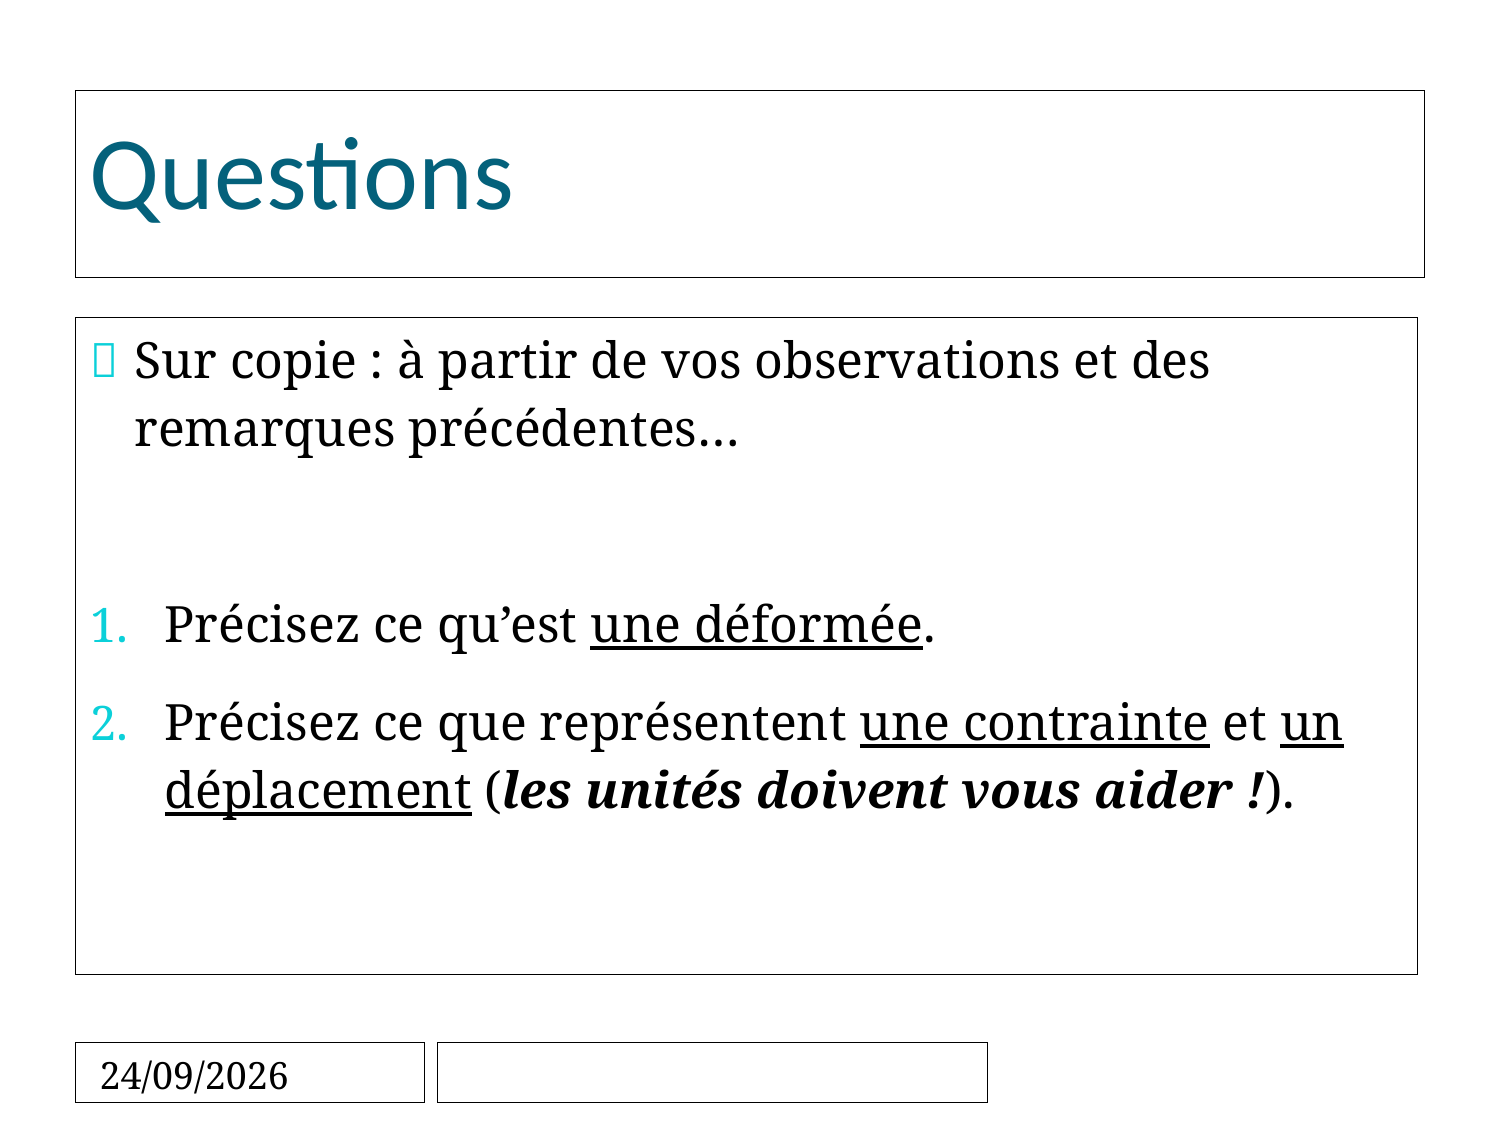

# Questions
Sur copie : à partir de vos observations et des remarques précédentes…
Précisez ce qu’est une déformée.
Précisez ce que représentent une contrainte et un déplacement (les unités doivent vous aider !).